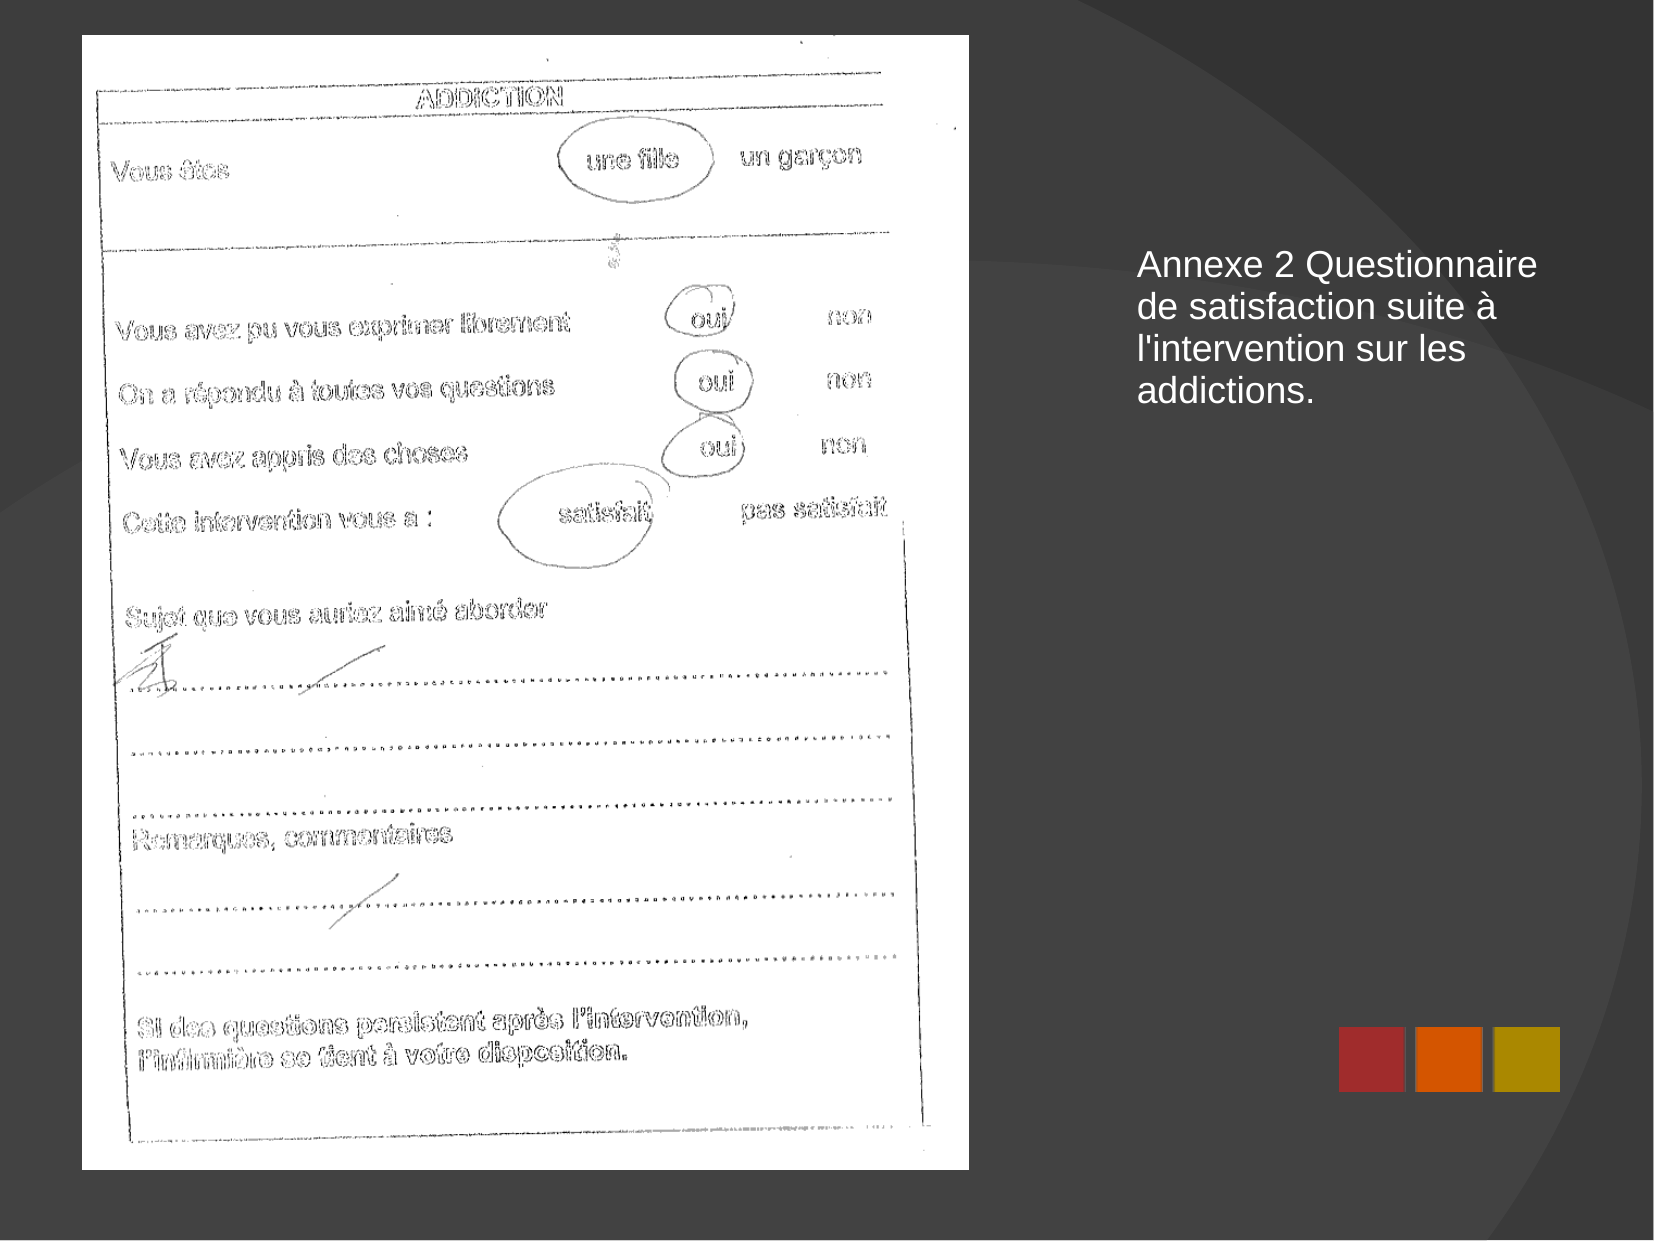

Annexe 2 Questionnaire de satisfaction suite à l'intervention sur les addictions.